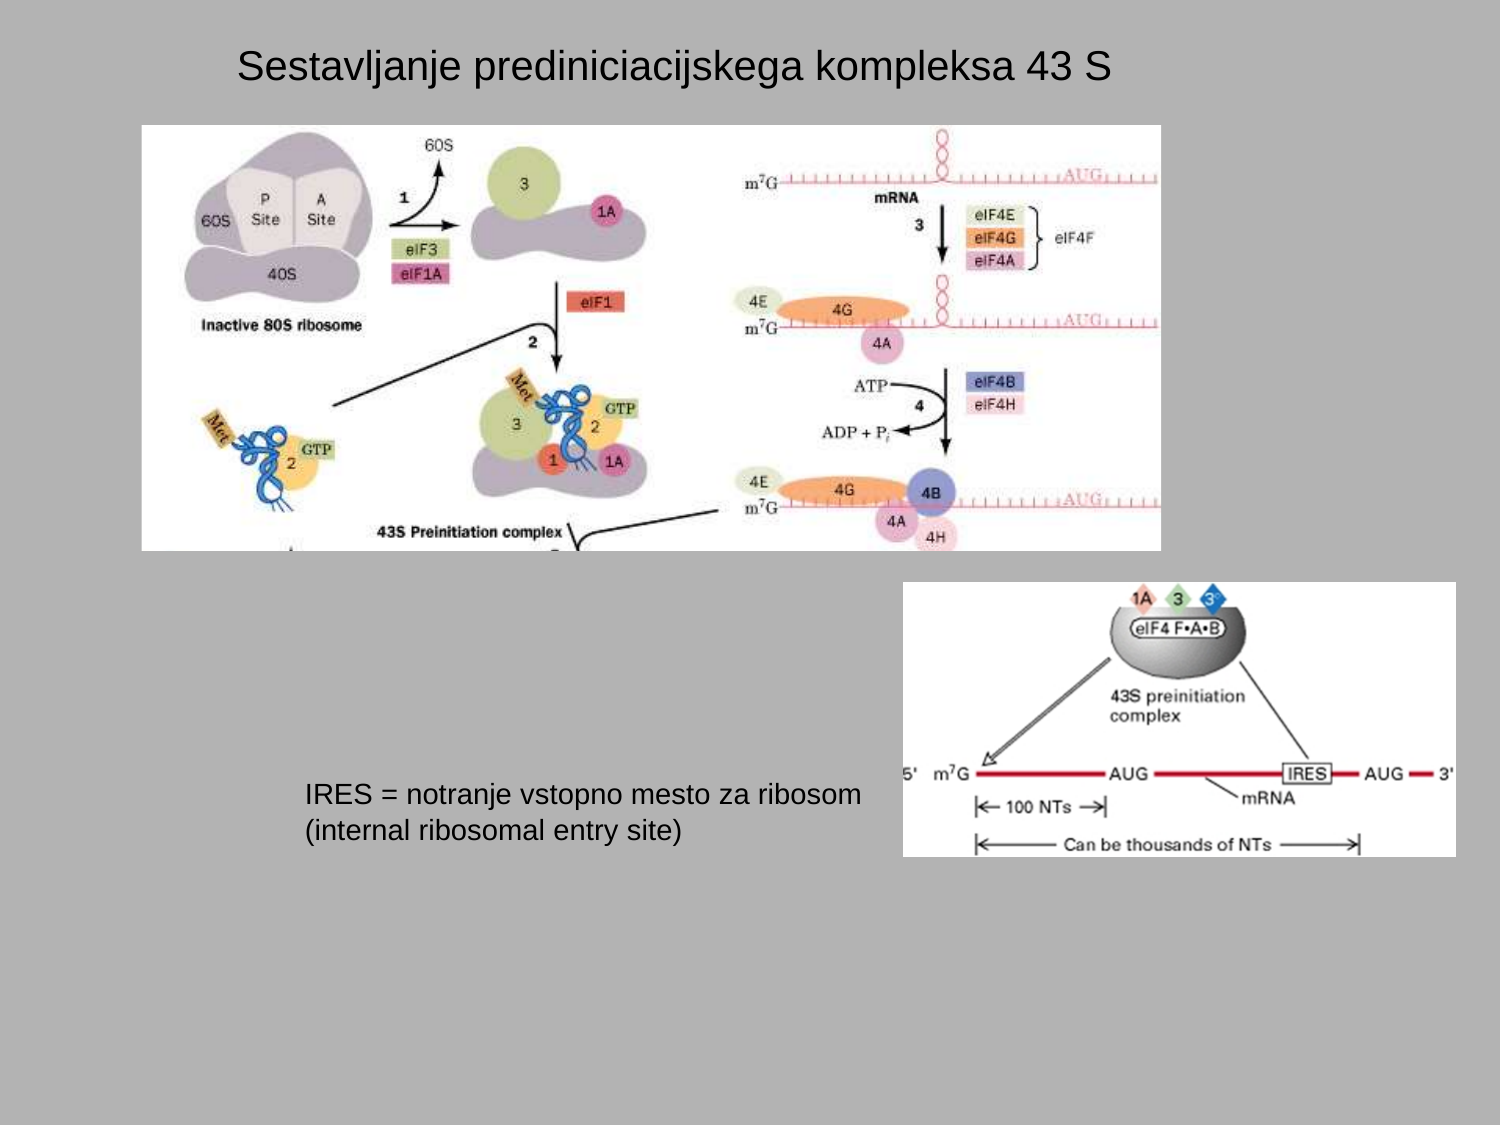

Sestavljanje prediniciacijskega kompleksa 43 S
IRES = notranje vstopno mesto za ribosom
(internal ribosomal entry site)